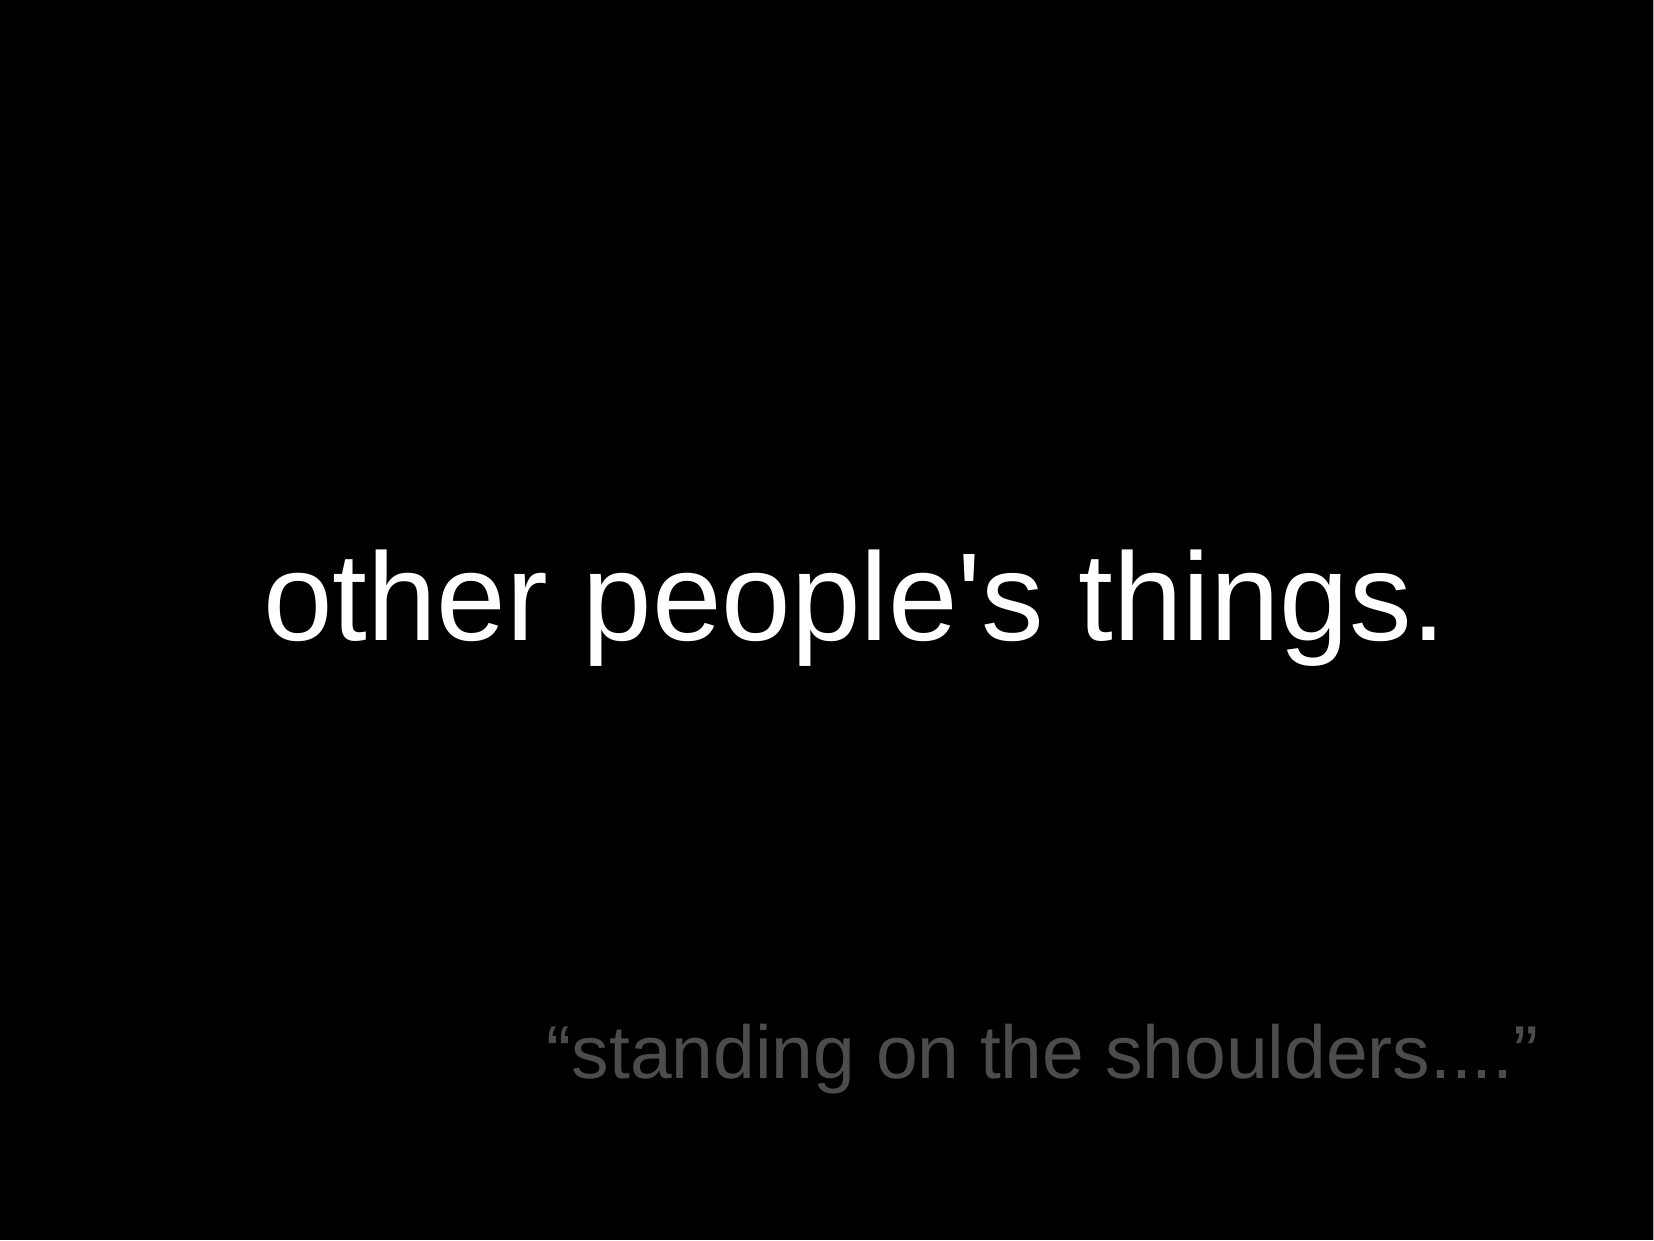

other people's things.
“standing on the shoulders....”